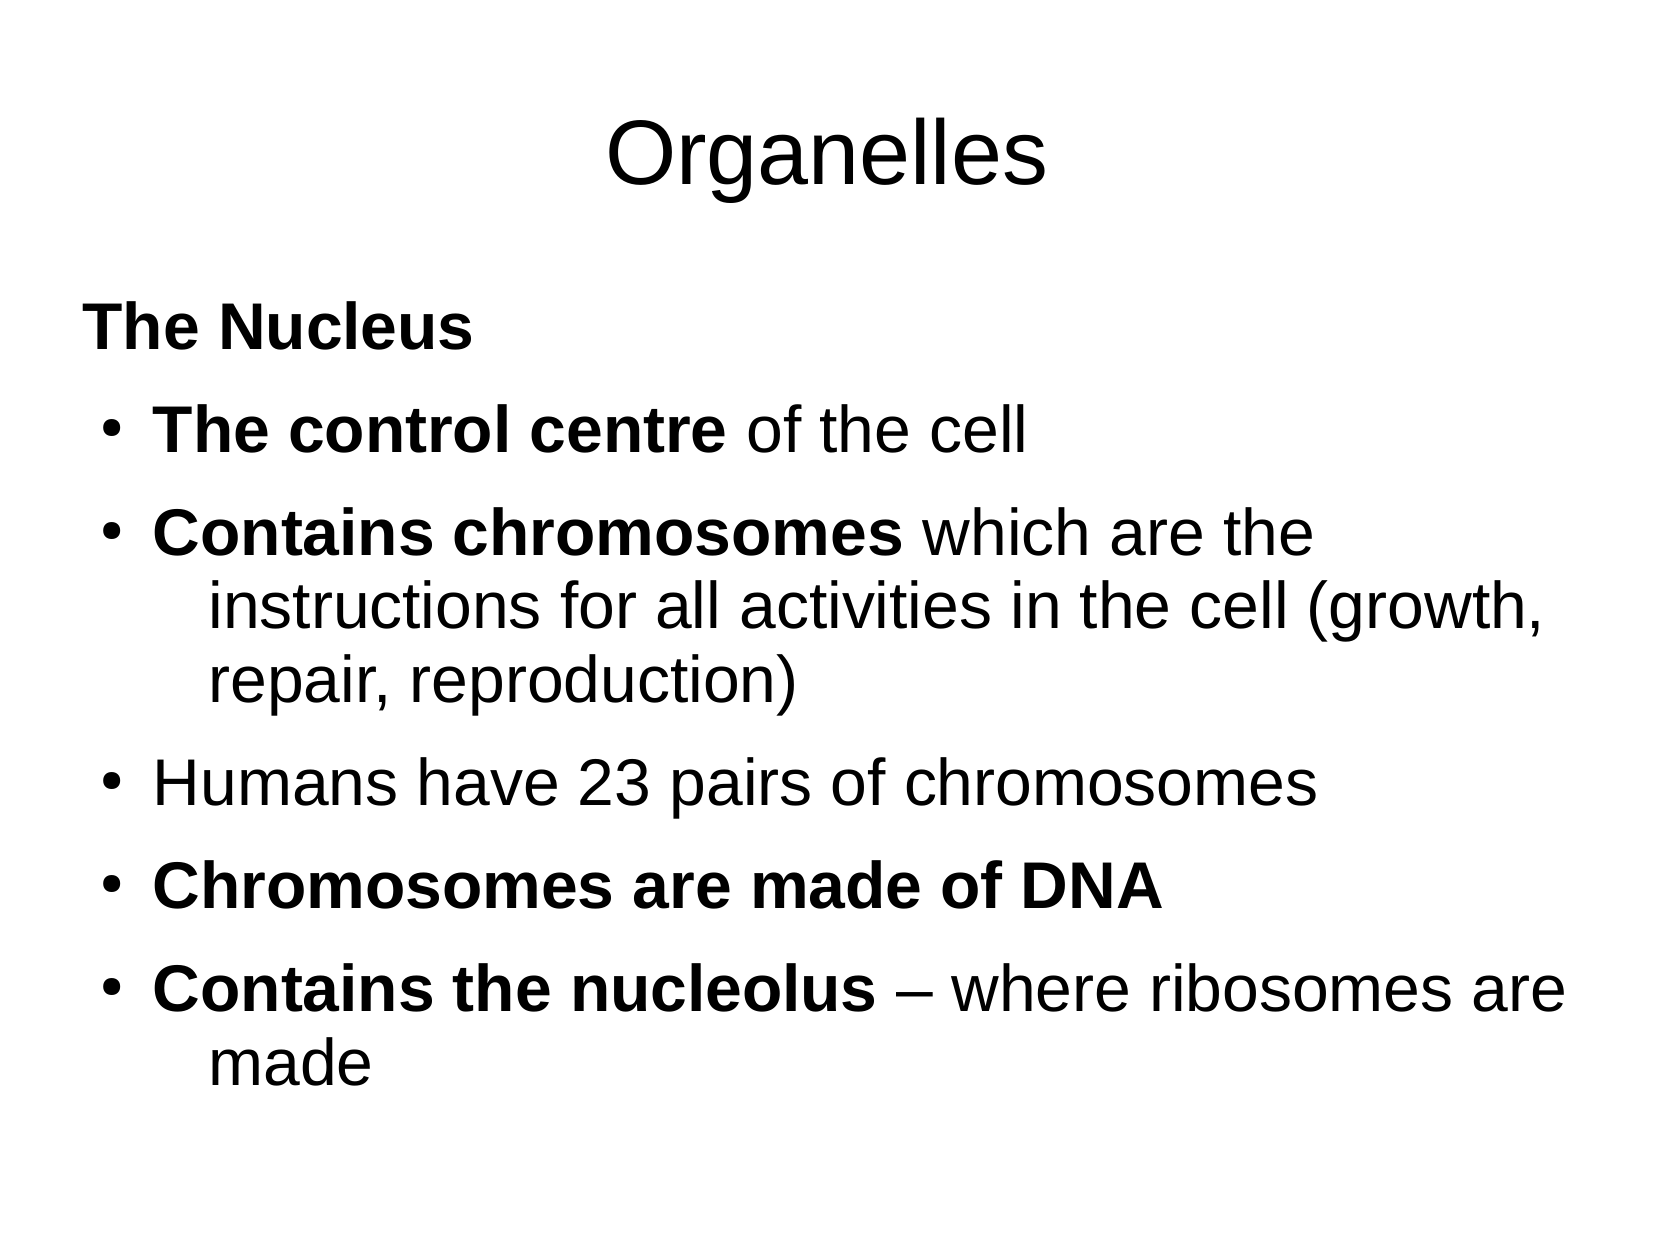

# Organelles
The Nucleus
The control centre of the cell
Contains chromosomes which are the instructions for all activities in the cell (growth, repair, reproduction)
Humans have 23 pairs of chromosomes
Chromosomes are made of DNA
Contains the nucleolus – where ribosomes are made